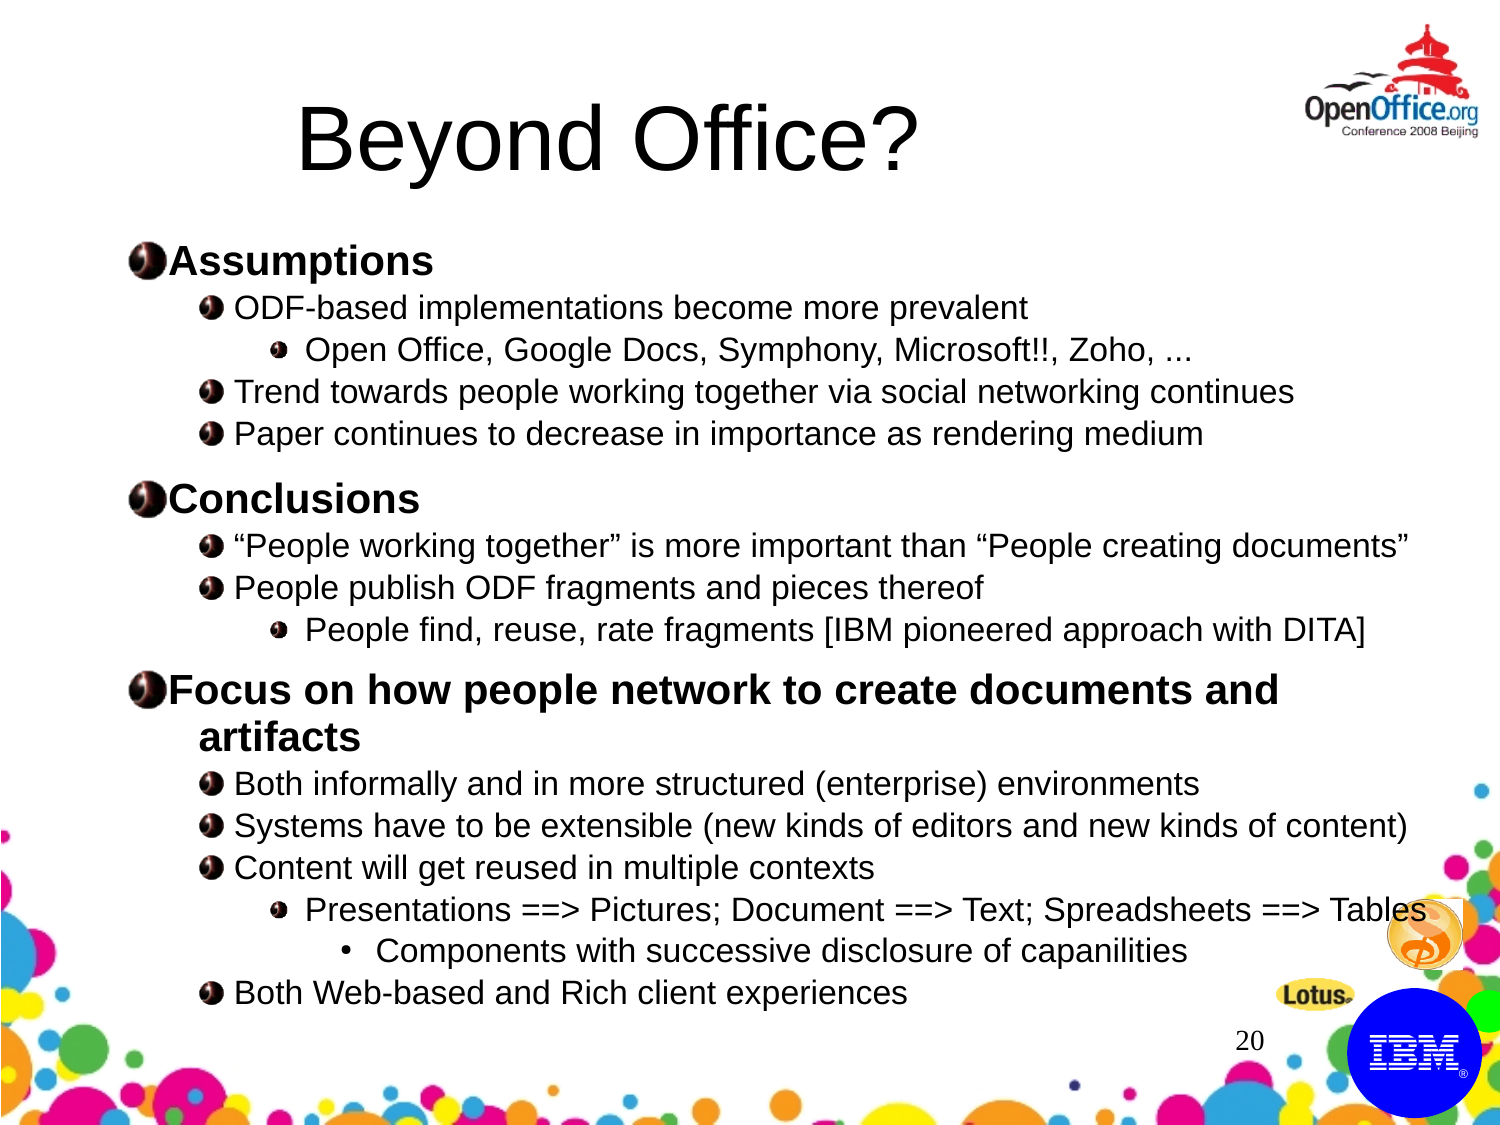

# Beyond Office?
Assumptions
ODF-based implementations become more prevalent
Open Office, Google Docs, Symphony, Microsoft!!, Zoho, ...
Trend towards people working together via social networking continues
Paper continues to decrease in importance as rendering medium
Conclusions
“People working together” is more important than “People creating documents”
People publish ODF fragments and pieces thereof
People find, reuse, rate fragments [IBM pioneered approach with DITA]
Focus on how people network to create documents and artifacts
Both informally and in more structured (enterprise) environments
Systems have to be extensible (new kinds of editors and new kinds of content)
Content will get reused in multiple contexts
Presentations ==> Pictures; Document ==> Text; Spreadsheets ==> Tables
Components with successive disclosure of capanilities
Both Web-based and Rich client experiences
20